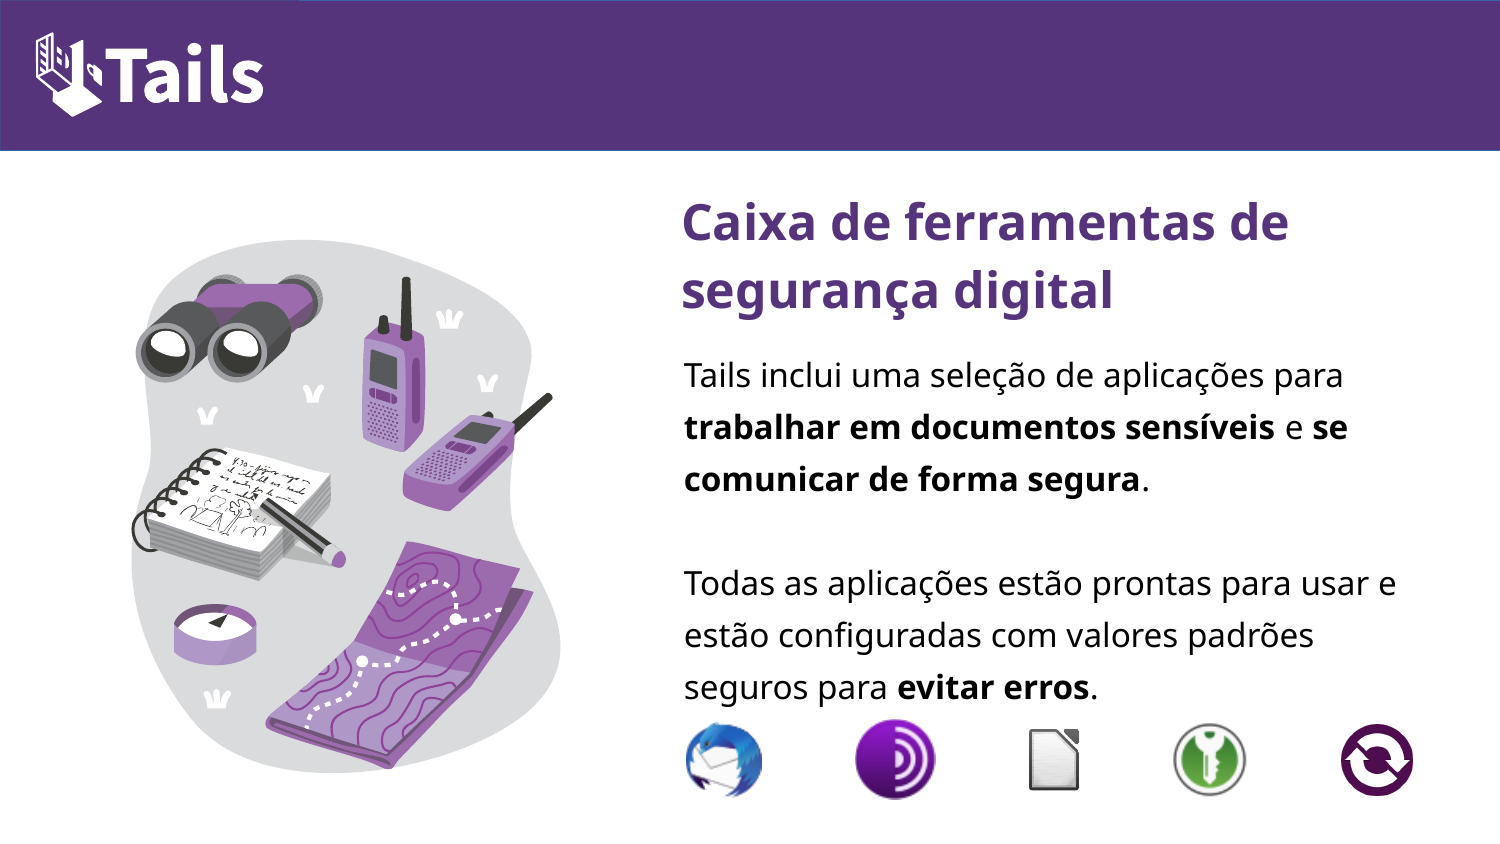

# Caixa de ferramentas de segurança digital
Tails inclui uma seleção de aplicações para trabalhar em documentos sensíveis e se comunicar de forma segura.
Todas as aplicações estão prontas para usar e estão configuradas com valores padrões seguros para evitar erros.